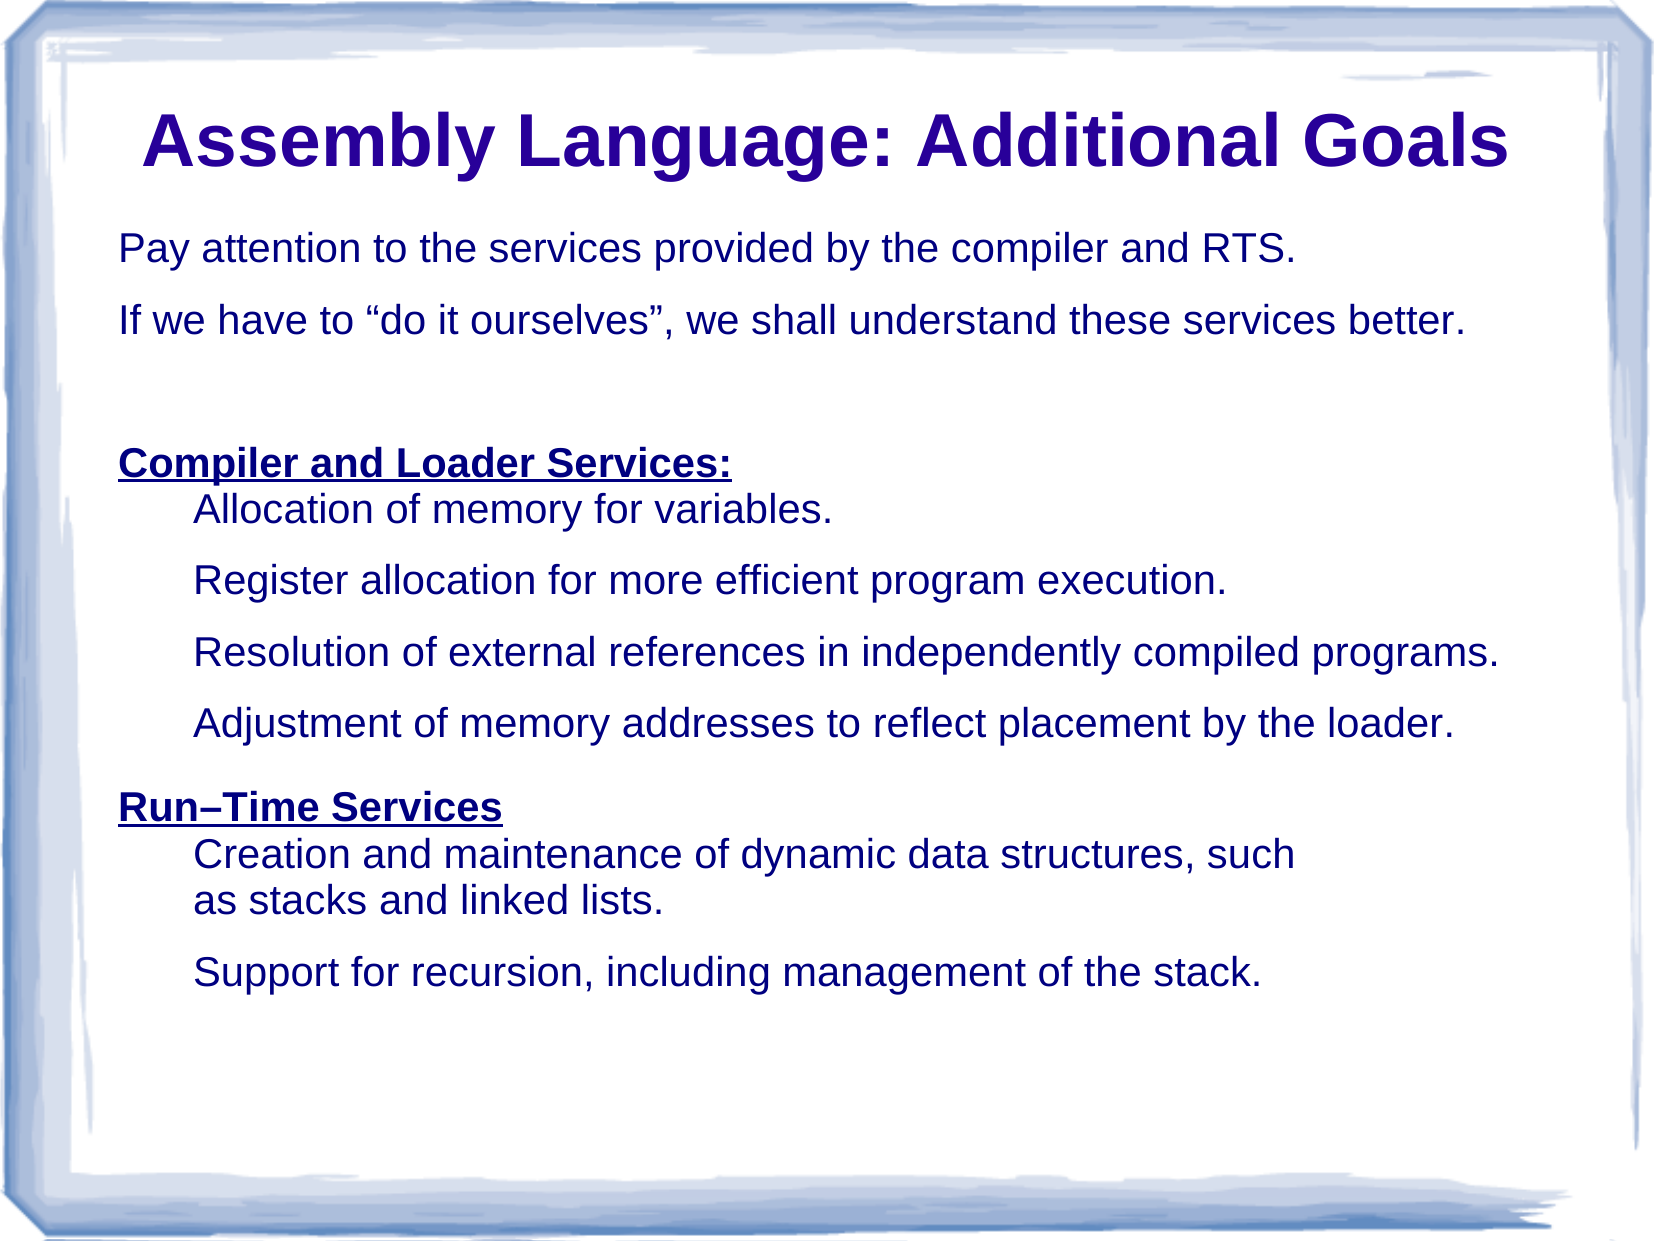

# Assembly Language: Additional Goals
Pay attention to the services provided by the compiler and RTS.
If we have to “do it ourselves”, we shall understand these services better.
Compiler and Loader Services:
	Allocation of memory for variables.
 	Register allocation for more efficient program execution.
 	Resolution of external references in independently compiled programs.
 	Adjustment of memory addresses to reflect placement by the loader.
Run–Time Services
	Creation and maintenance of dynamic data structures, such
	as stacks and linked lists.
 	Support for recursion, including management of the stack.